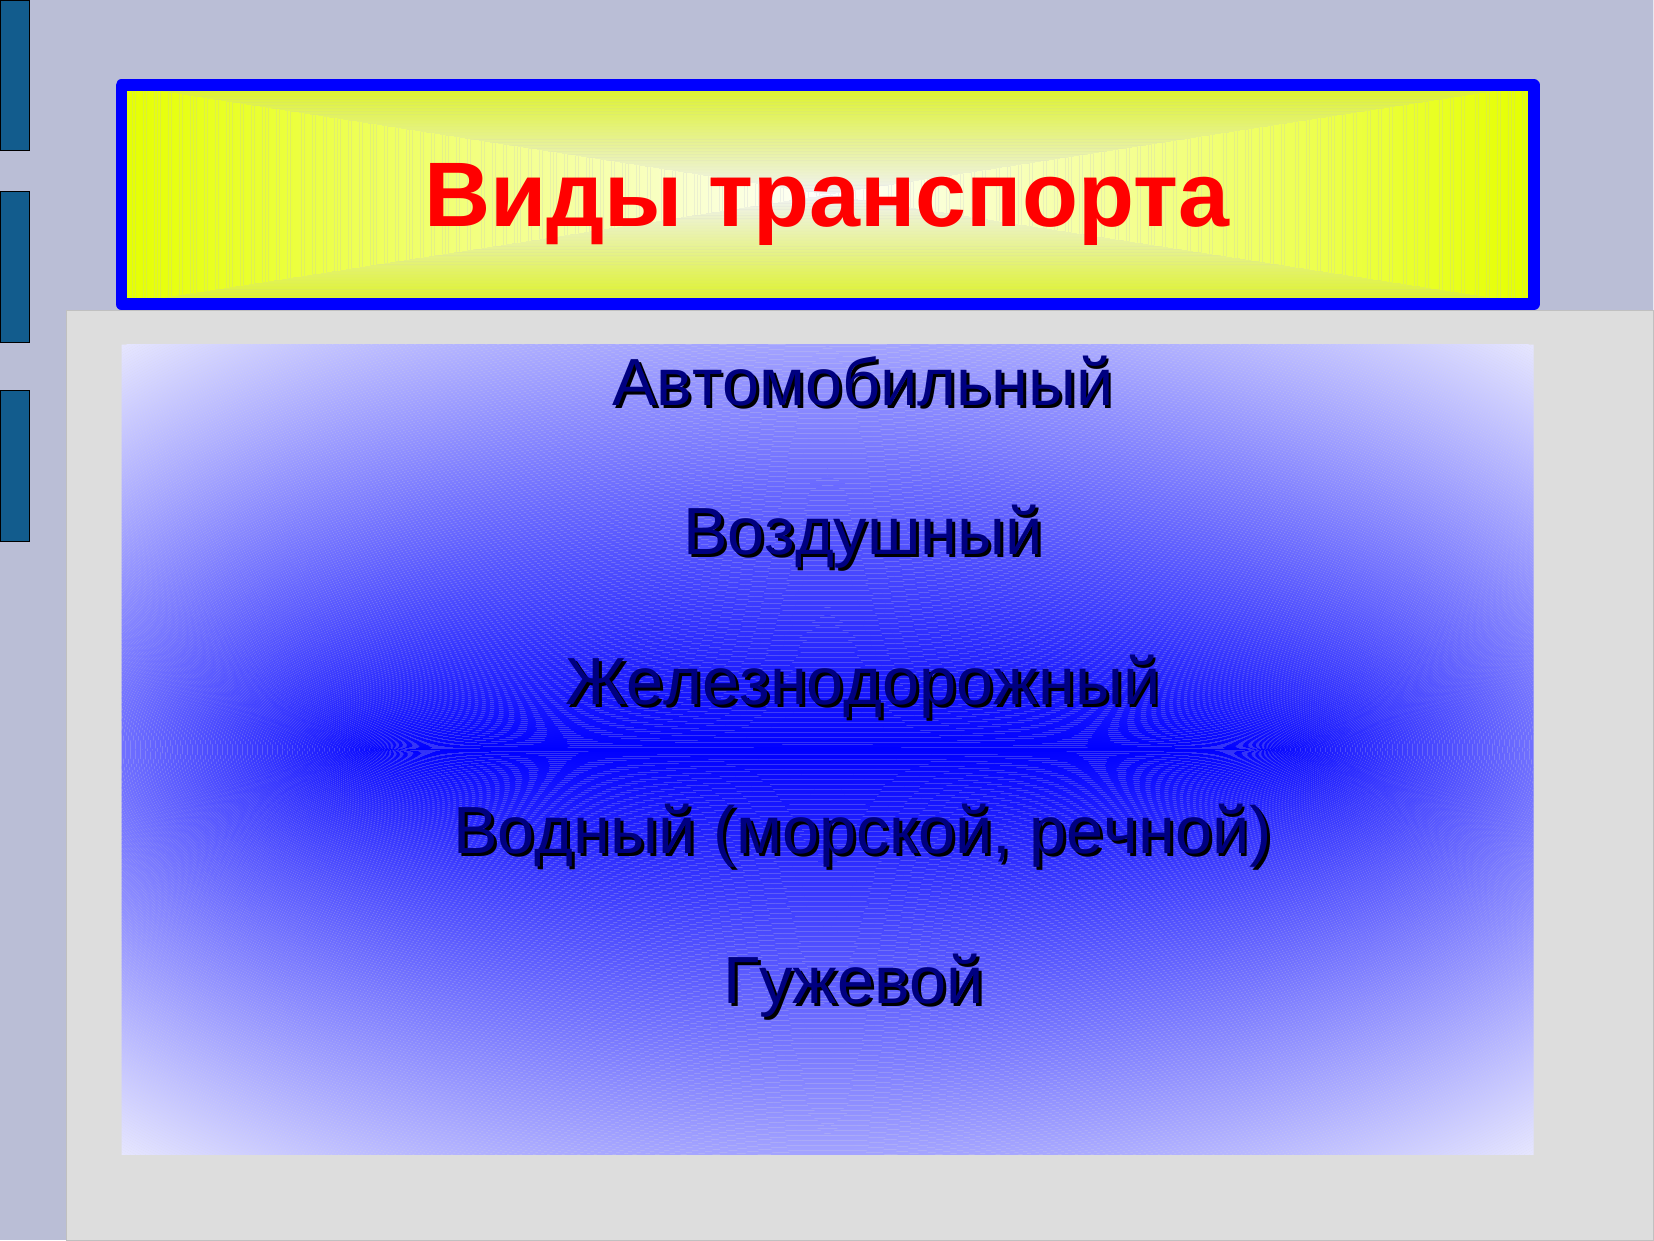

# Виды транспорта
Автомобильный
Воздушный
Железнодорожный
Водный (морской, речной)
Гужевой